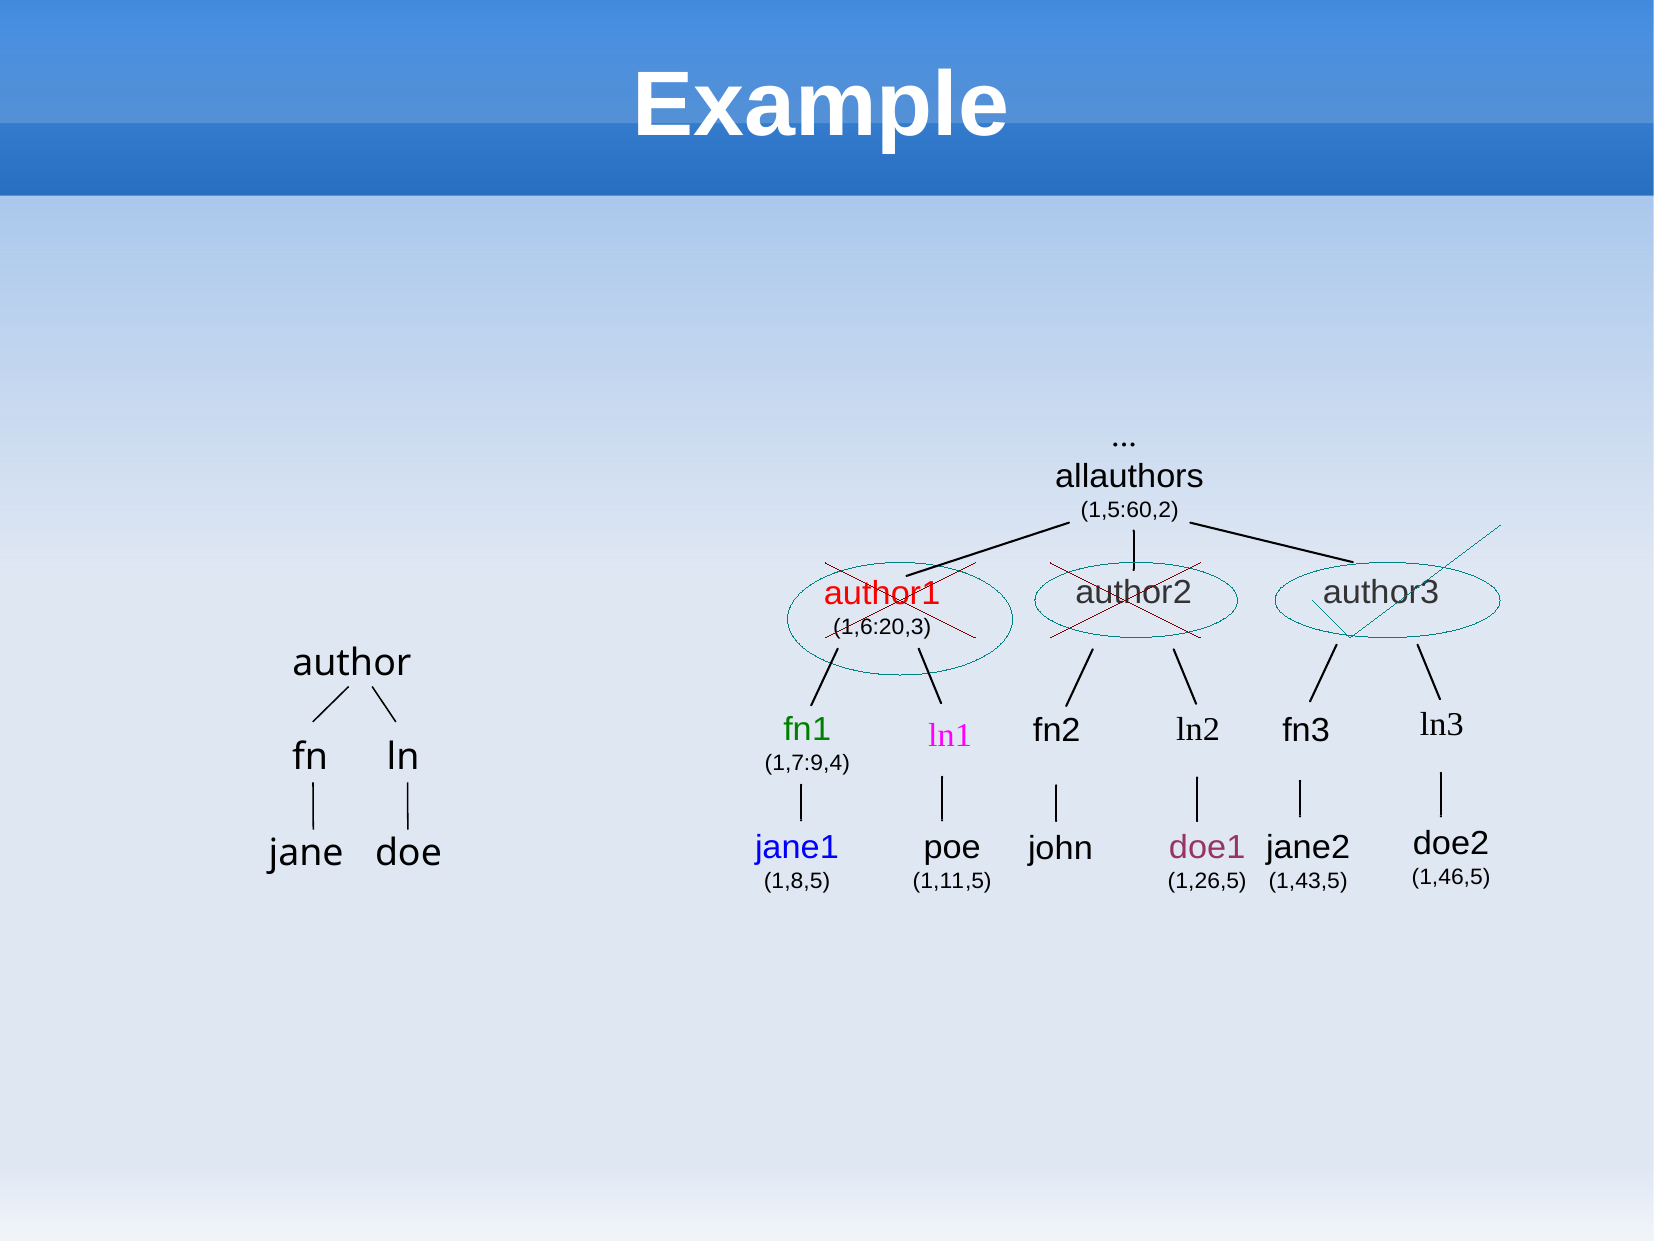

# Example
author
fn
ln
jane
doe